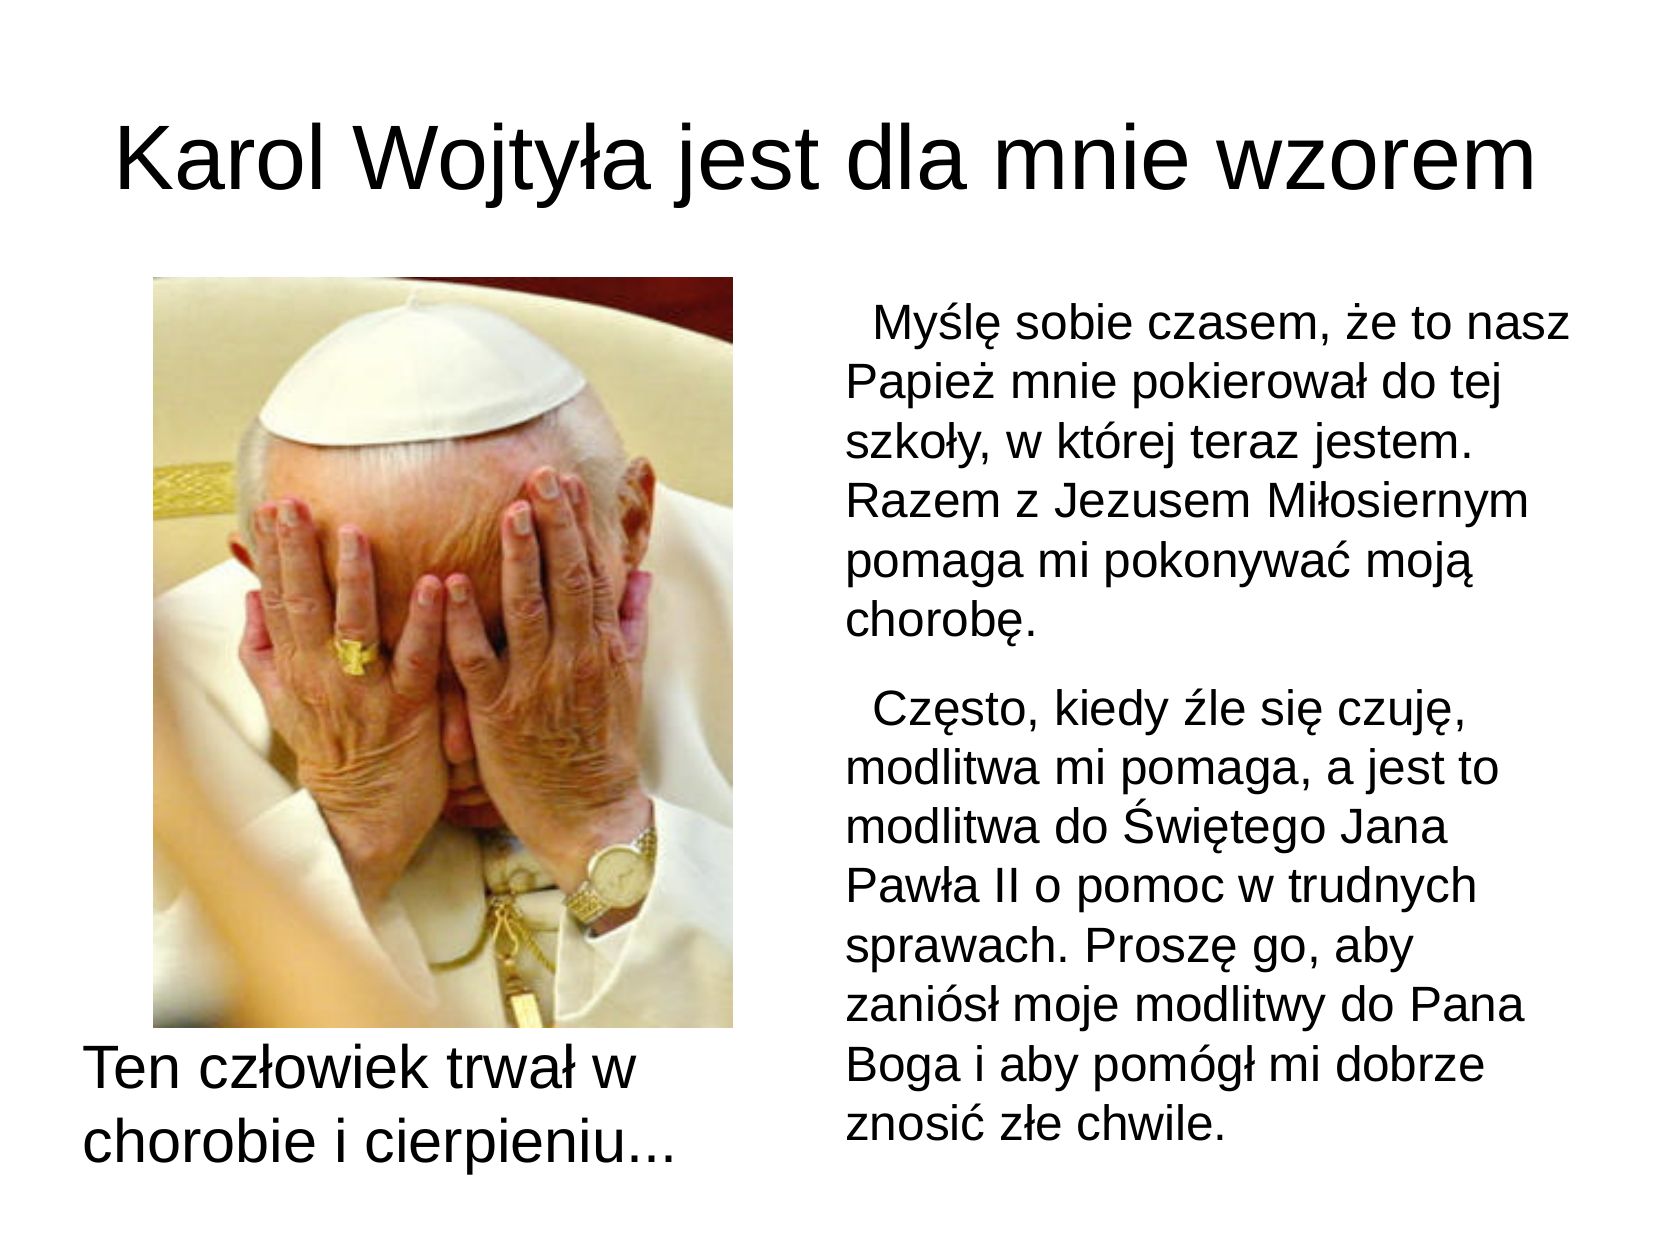

# Karol Wojtyła jest dla mnie wzorem
 Myślę sobie czasem, że to nasz Papież mnie pokierował do tej szkoły, w której teraz jestem. Razem z Jezusem Miłosiernym pomaga mi pokonywać moją chorobę.
 Często, kiedy źle się czuję, modlitwa mi pomaga, a jest to modlitwa do Świętego Jana Pawła II o pomoc w trudnych sprawach. Proszę go, aby zaniósł moje modlitwy do Pana Boga i aby pomógł mi dobrze znosić złe chwile.
Ten człowiek trwał w chorobie i cierpieniu...